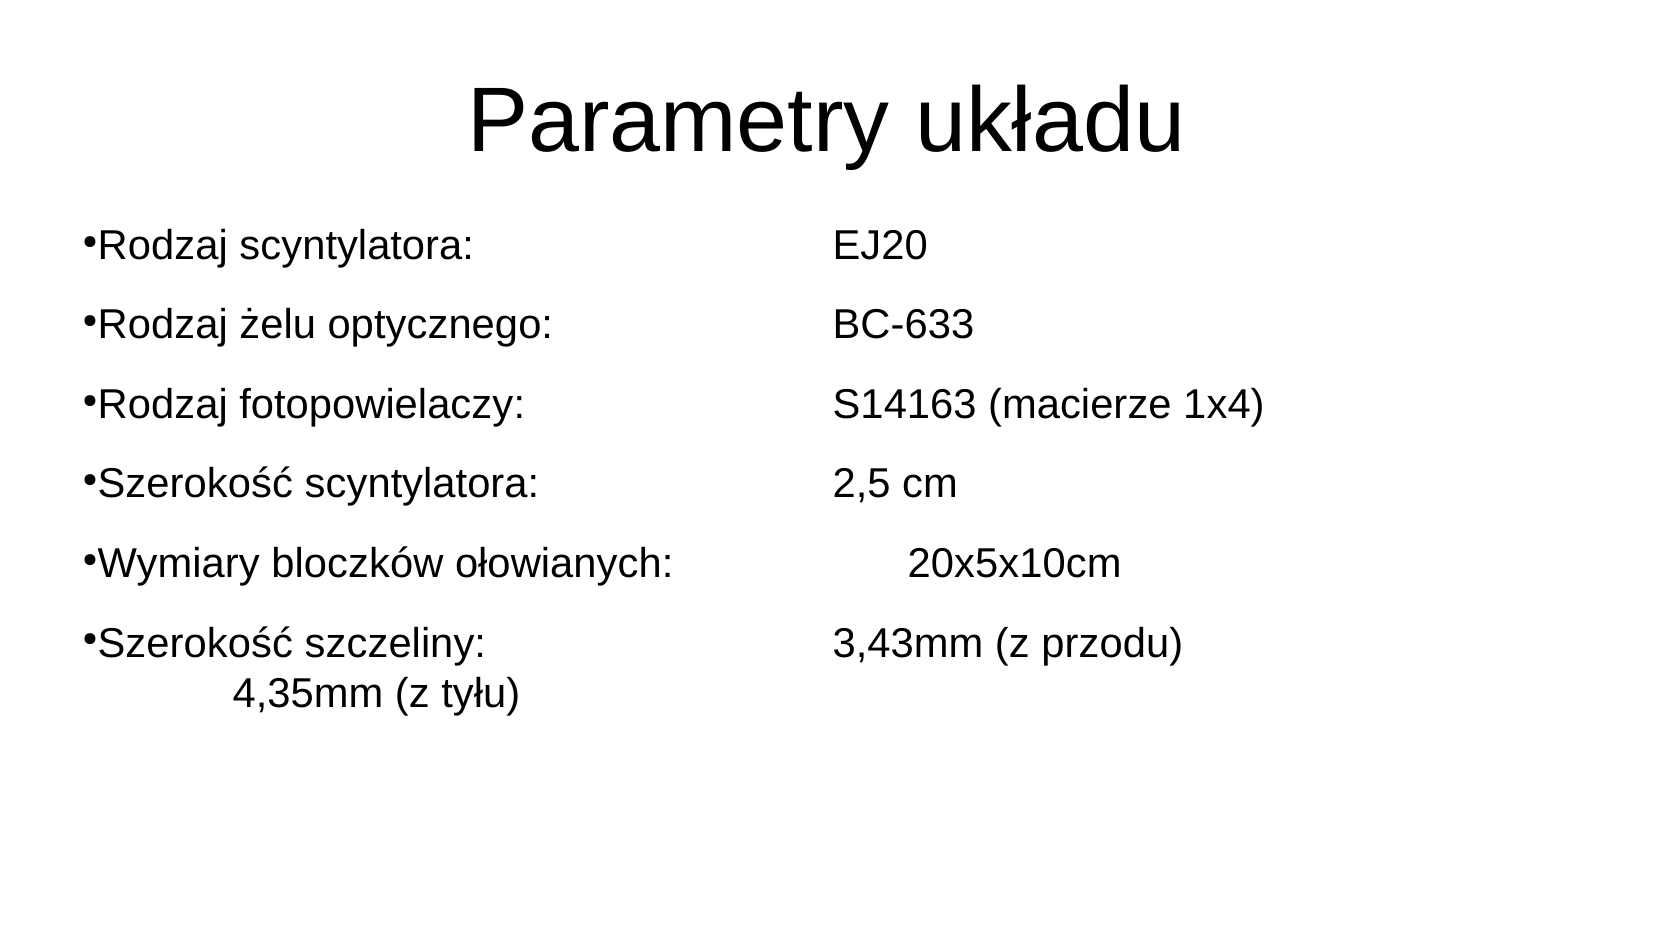

# Parametry układu
Rodzaj scyntylatora:					EJ20
Rodzaj żelu optycznego:				BC-633
Rodzaj fotopowielaczy:					S14163 (macierze 1x4)
Szerokość scyntylatora:				2,5 cm
Wymiary bloczków ołowianych:				20x5x10cm
Szerokość szczeliny:					3,43mm (z przodu) 							4,35mm (z tyłu)